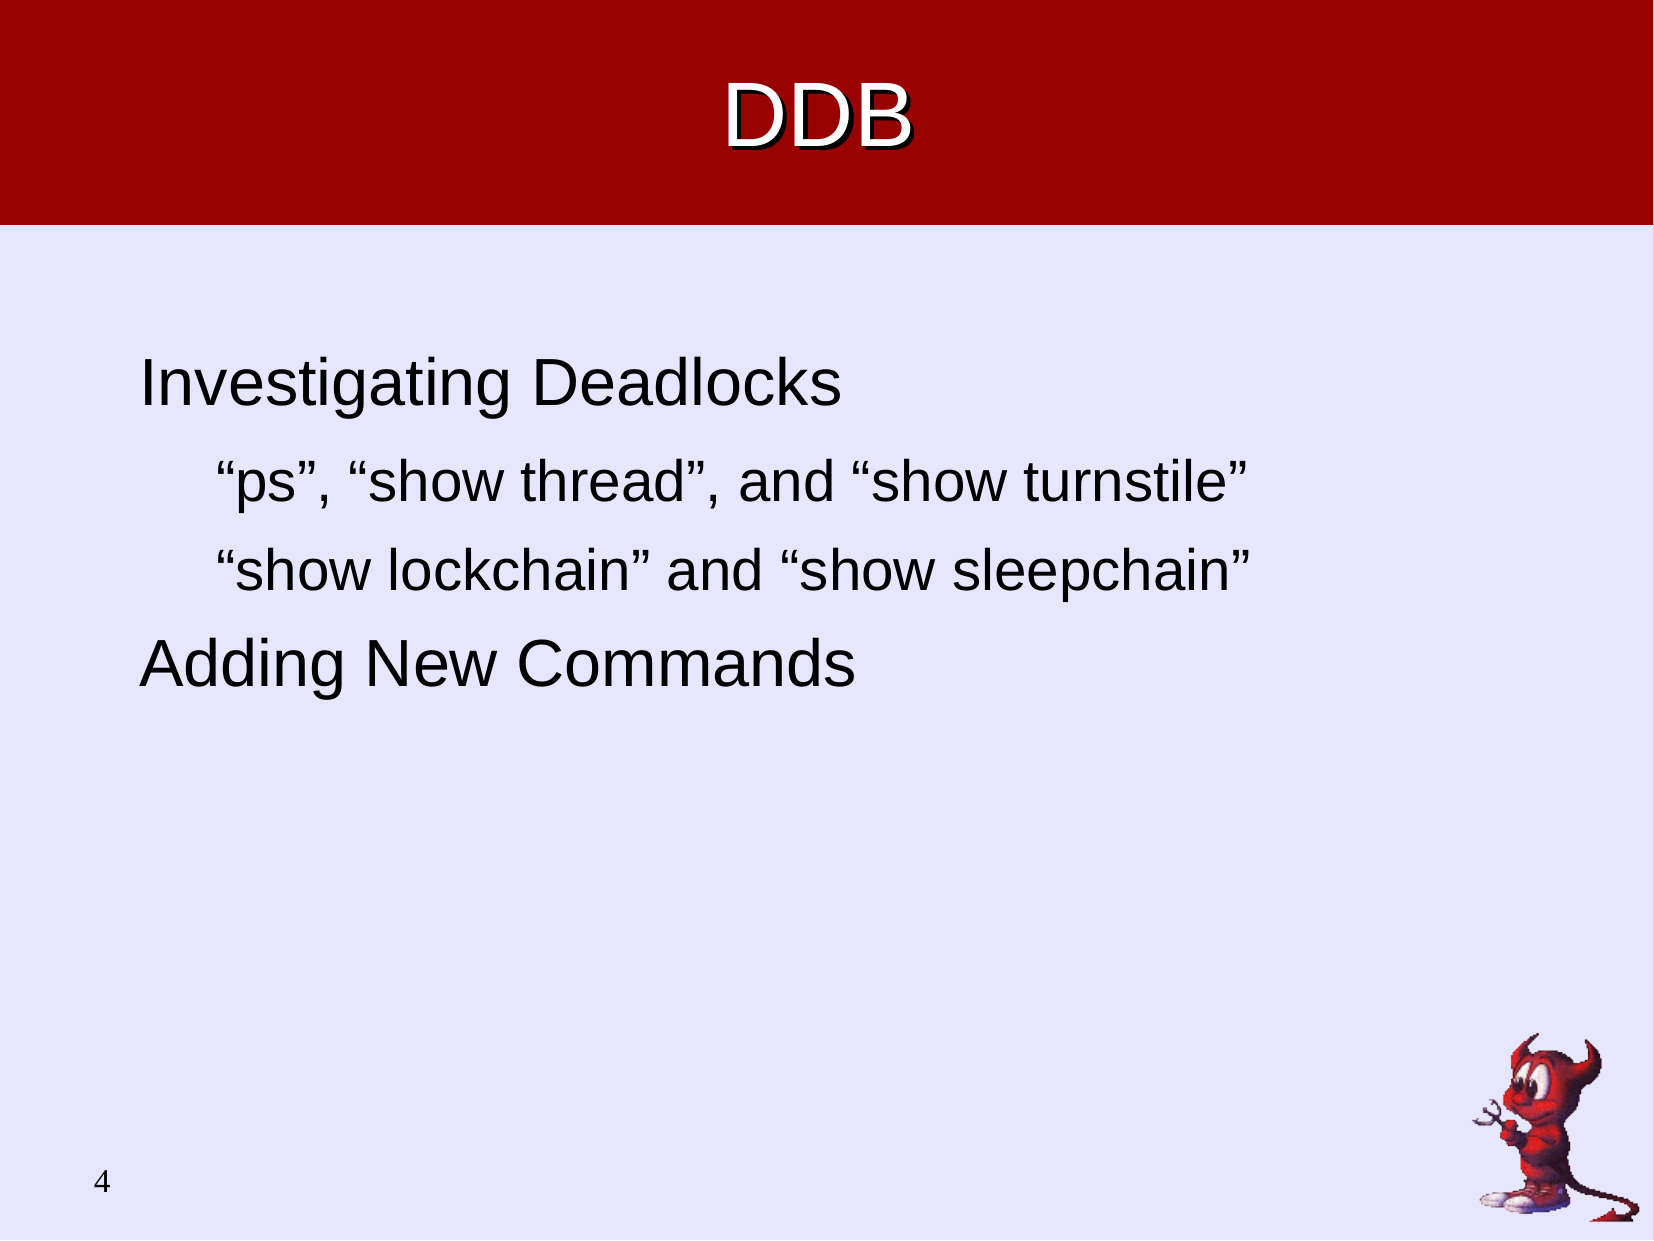

# DDB
Investigating Deadlocks
“ps”, “show thread”, and “show turnstile”
“show lockchain” and “show sleepchain”
Adding New Commands